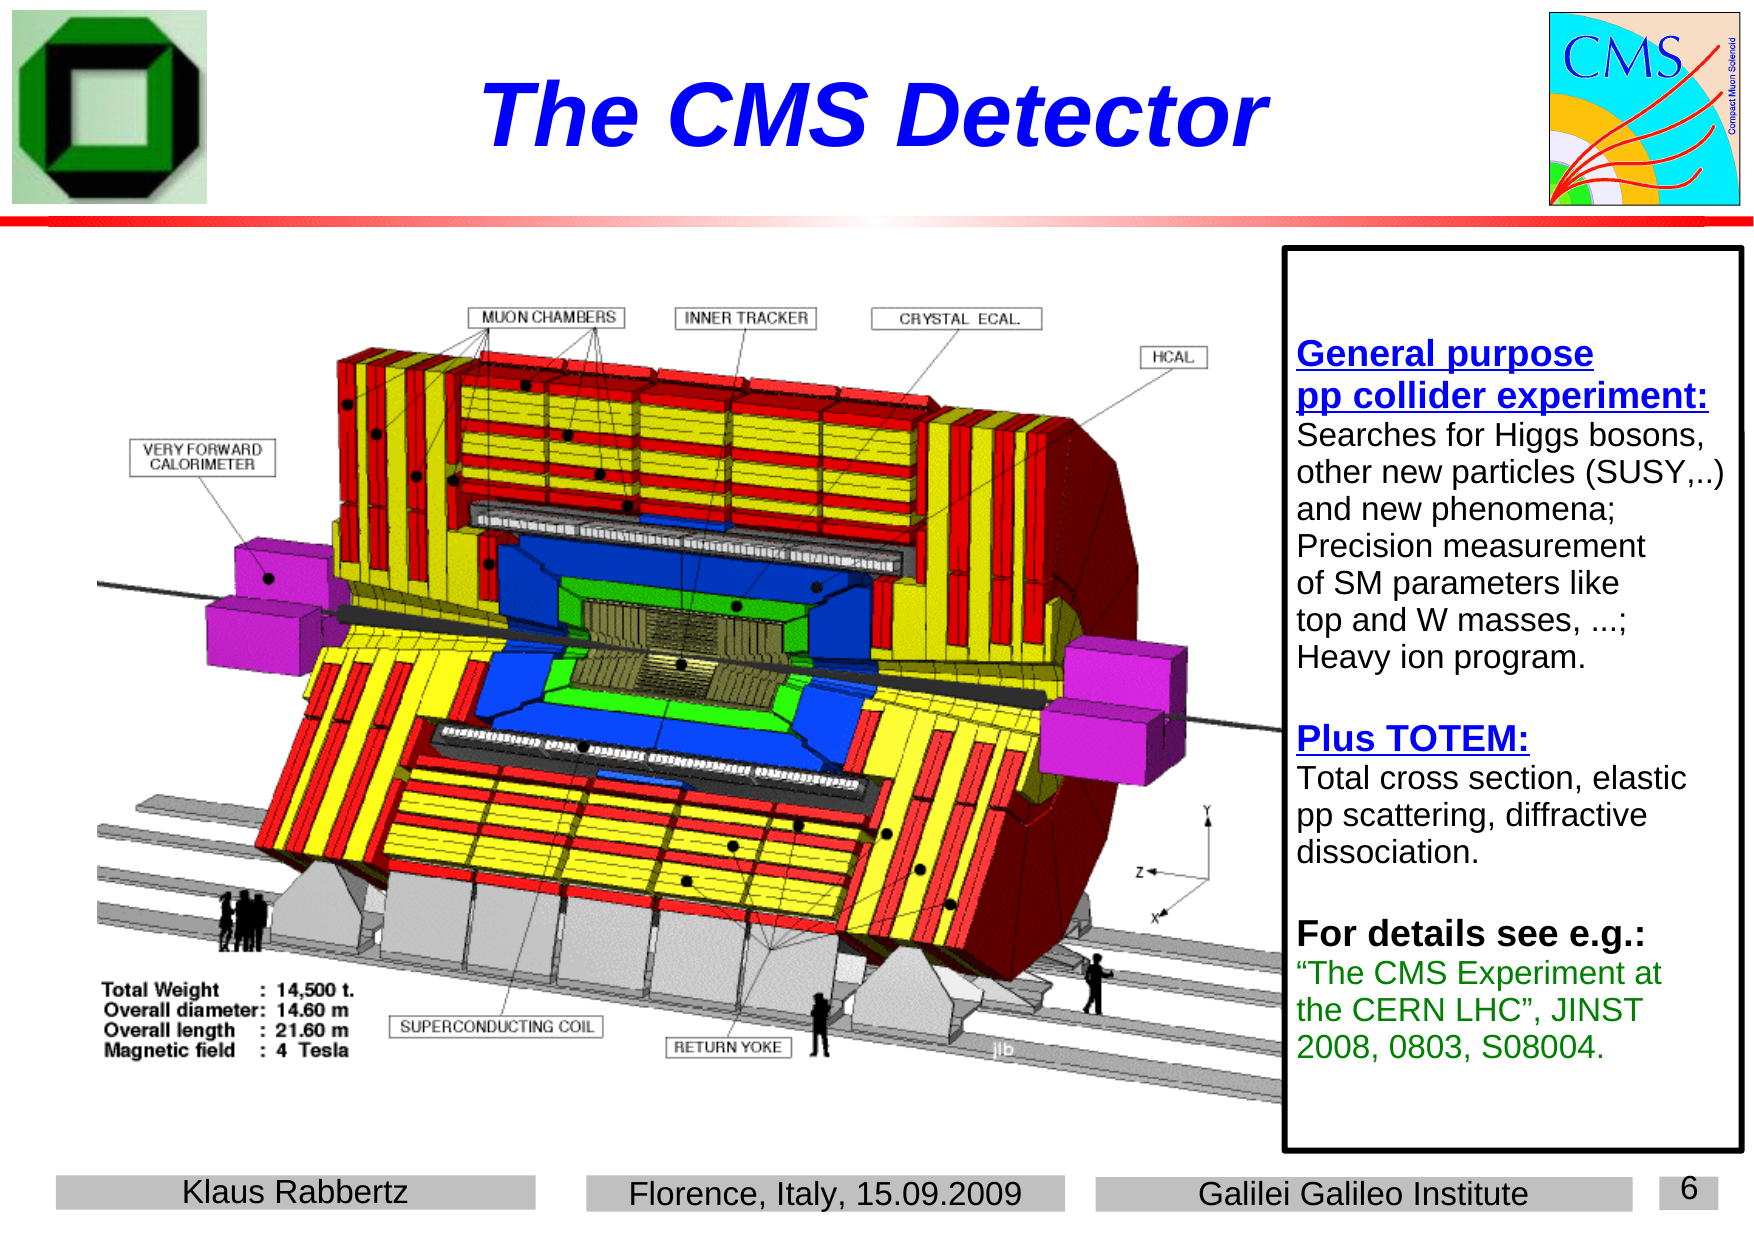

# The CMS Detector
General purpose
pp collider experiment:
Searches for Higgs bosons,
other new particles (SUSY,..)
and new phenomena;
Precision measurement
of SM parameters like
top and W masses, ...;
Heavy ion program.
Plus TOTEM:
Total cross section, elastic
pp scattering, diffractive
dissociation.
For details see e.g.:
“The CMS Experiment at
the CERN LHC”, JINST 2008, 0803, S08004.